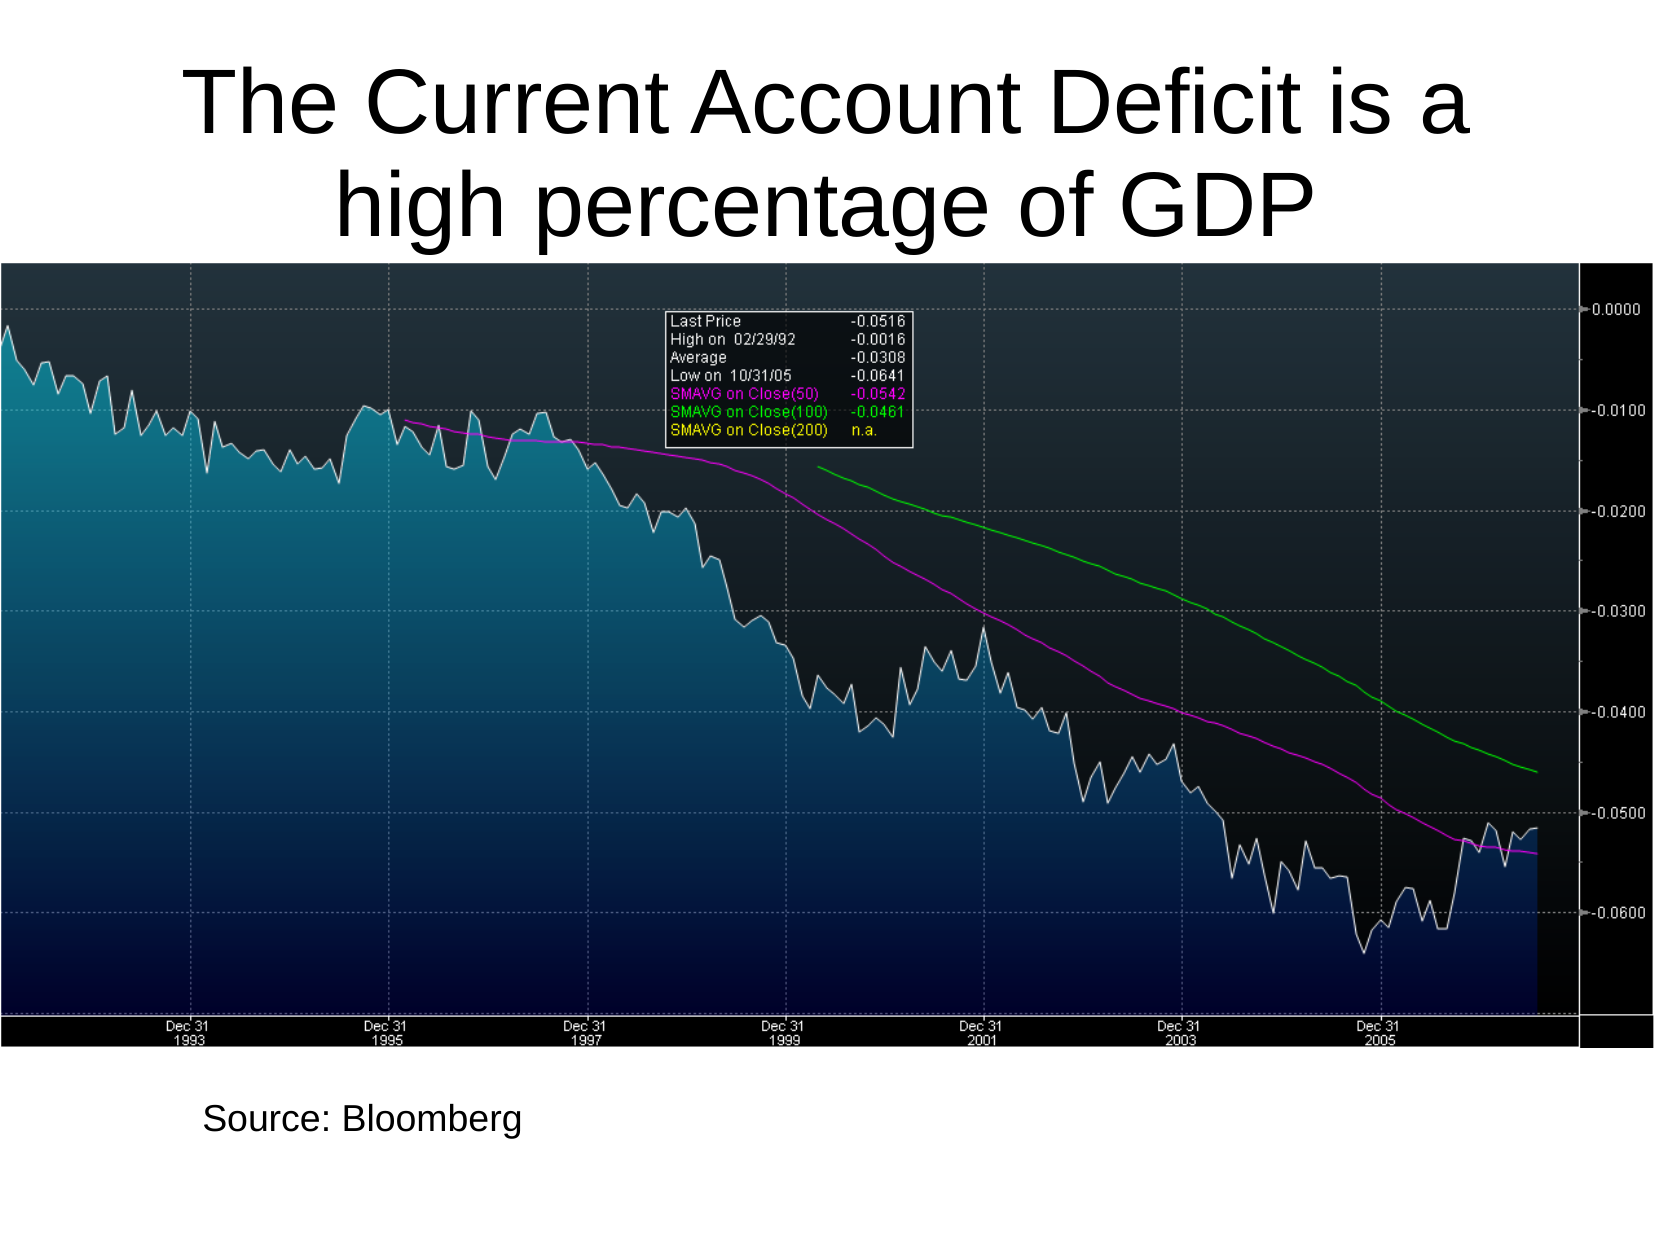

# The Current Account Deficit is a high percentage of GDP
Source: Bloomberg